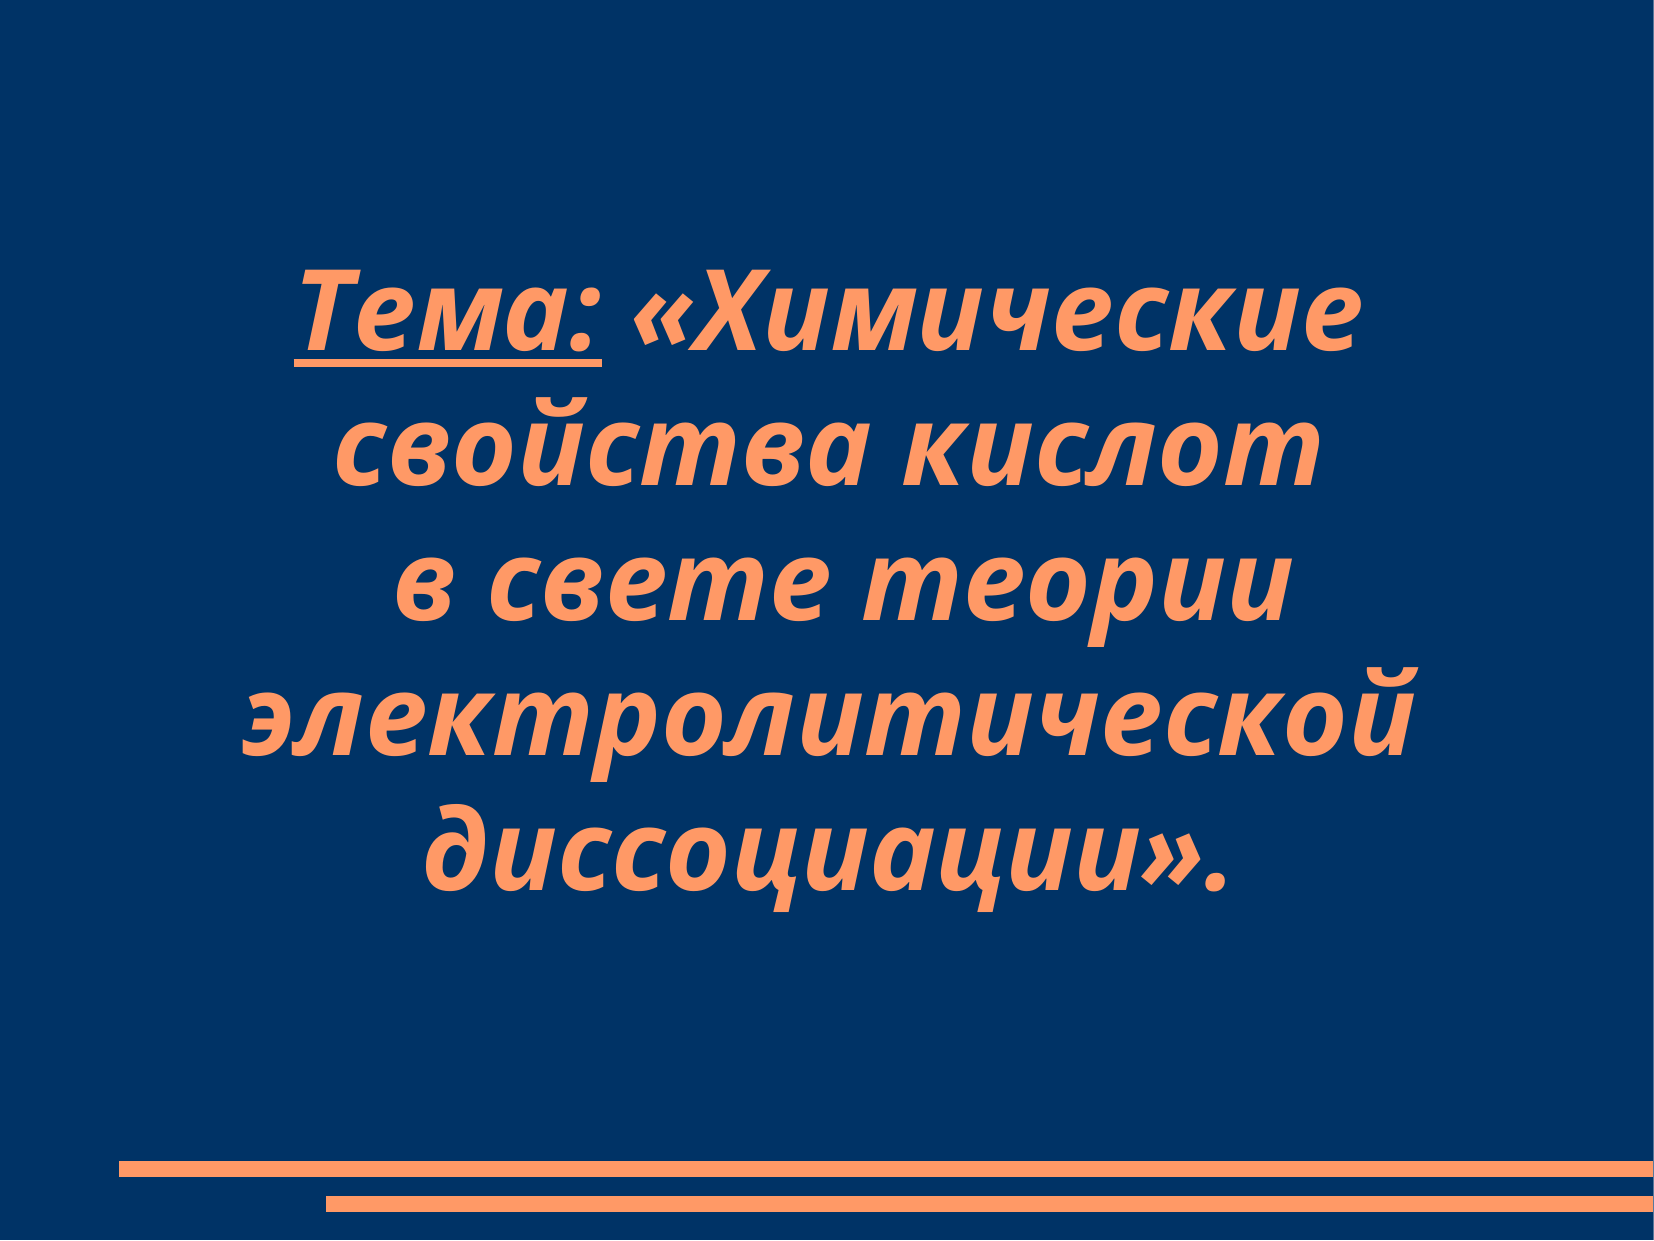

# Тема: «Химические свойства кислот
 в свете теории электролитической диссоциации».